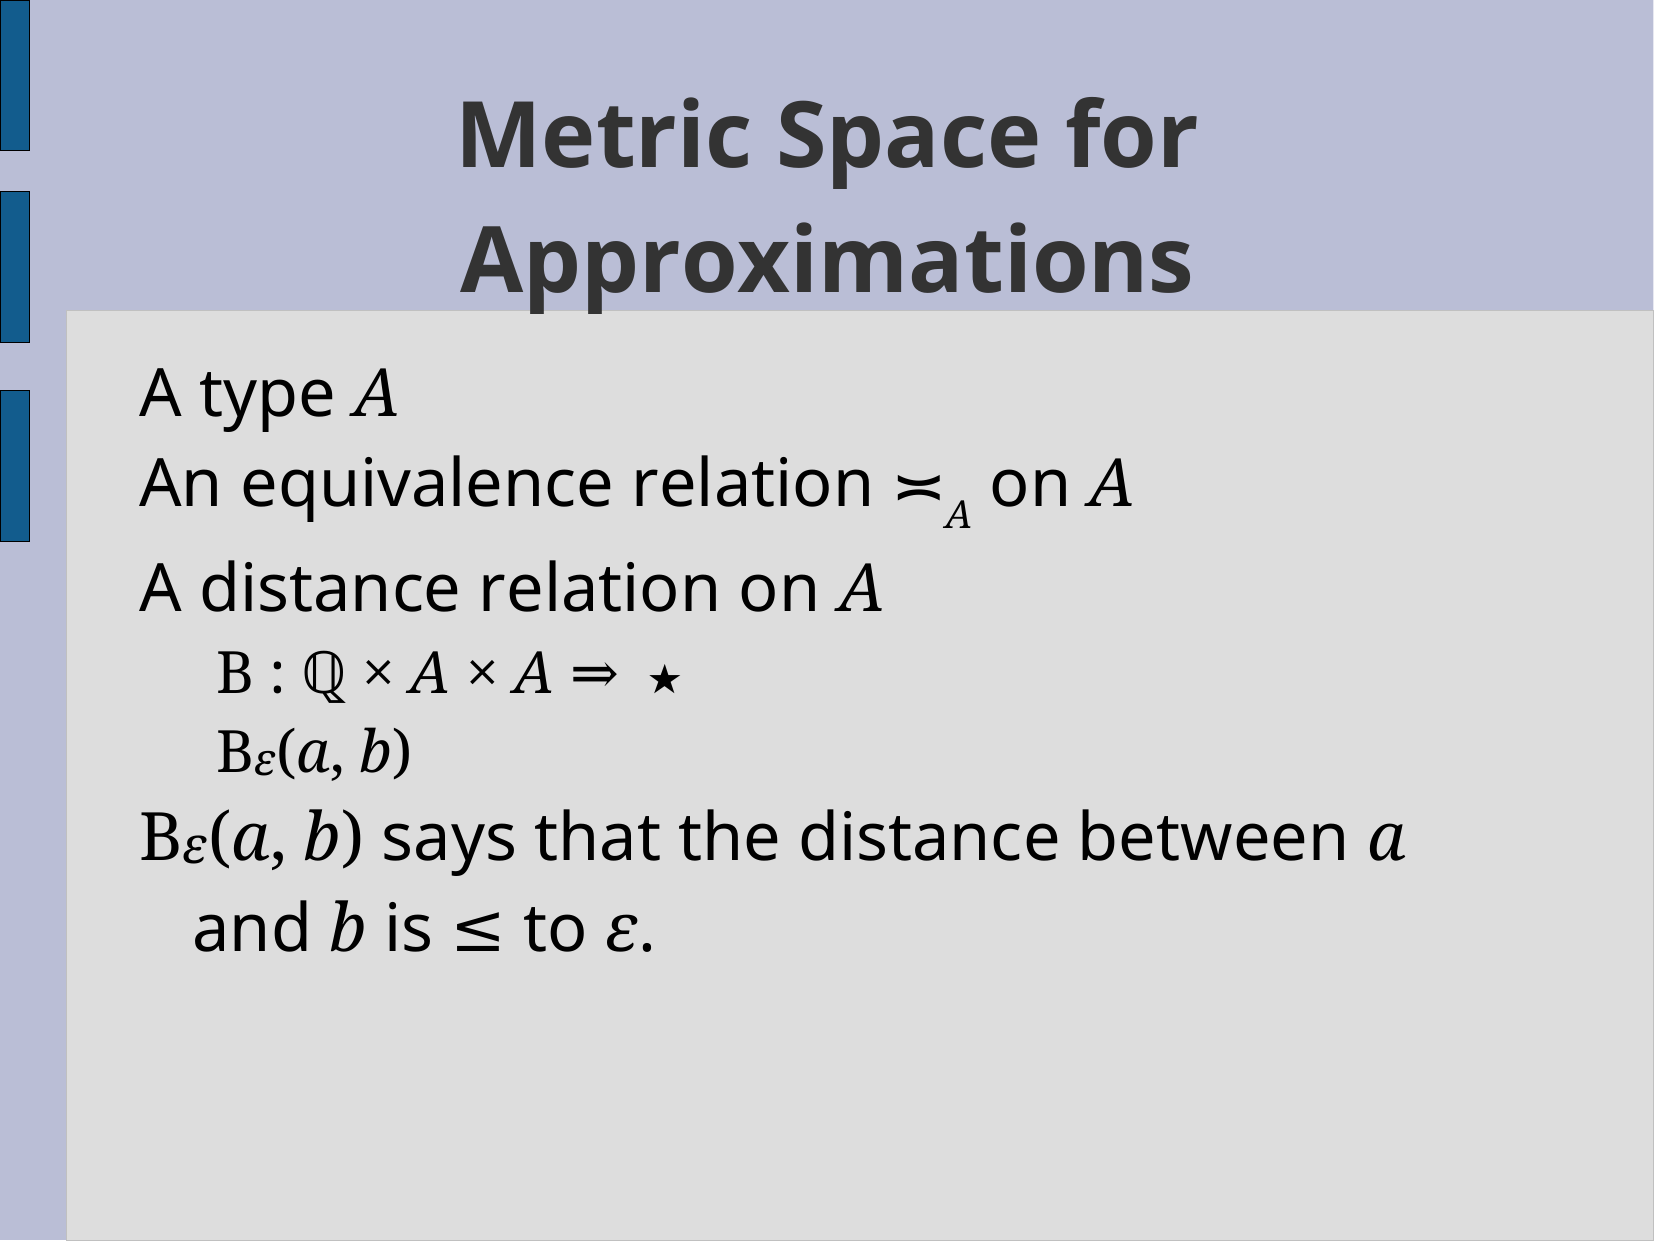

# Metric Space for Approximations
A type A
An equivalence relation ≍A on A
A distance relation on A
B : ℚ × A × A ⇒ ★
Bε(a, b)
Bε(a, b) says that the distance between a and b is ≤ to ɛ.